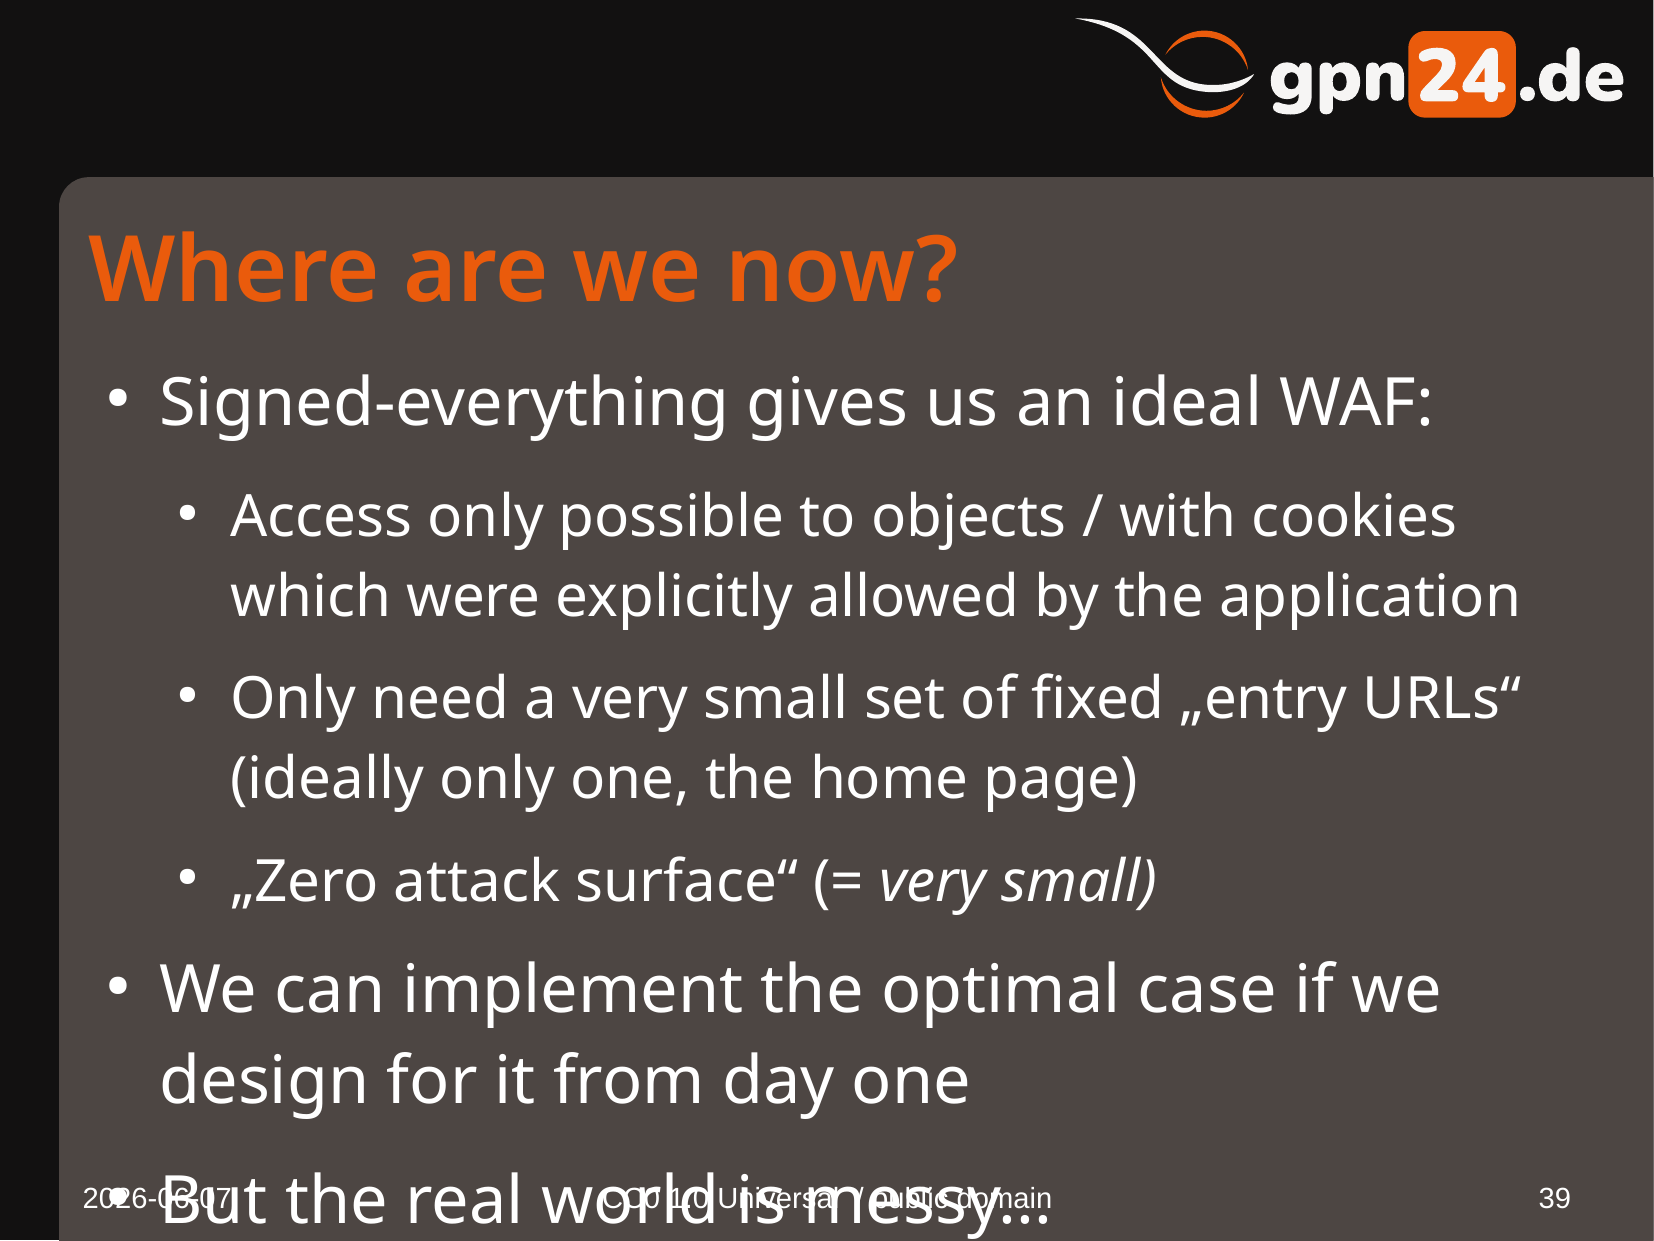

# Where are we now?
Signed-everything gives us an ideal WAF:
Access only possible to objects / with cookies which were explicitly allowed by the application
Only need a very small set of fixed „entry URLs“ (ideally only one, the home page)
„Zero attack surface“ (= very small)
We can implement the optimal case if we design for it from day one
But the real world is messy...